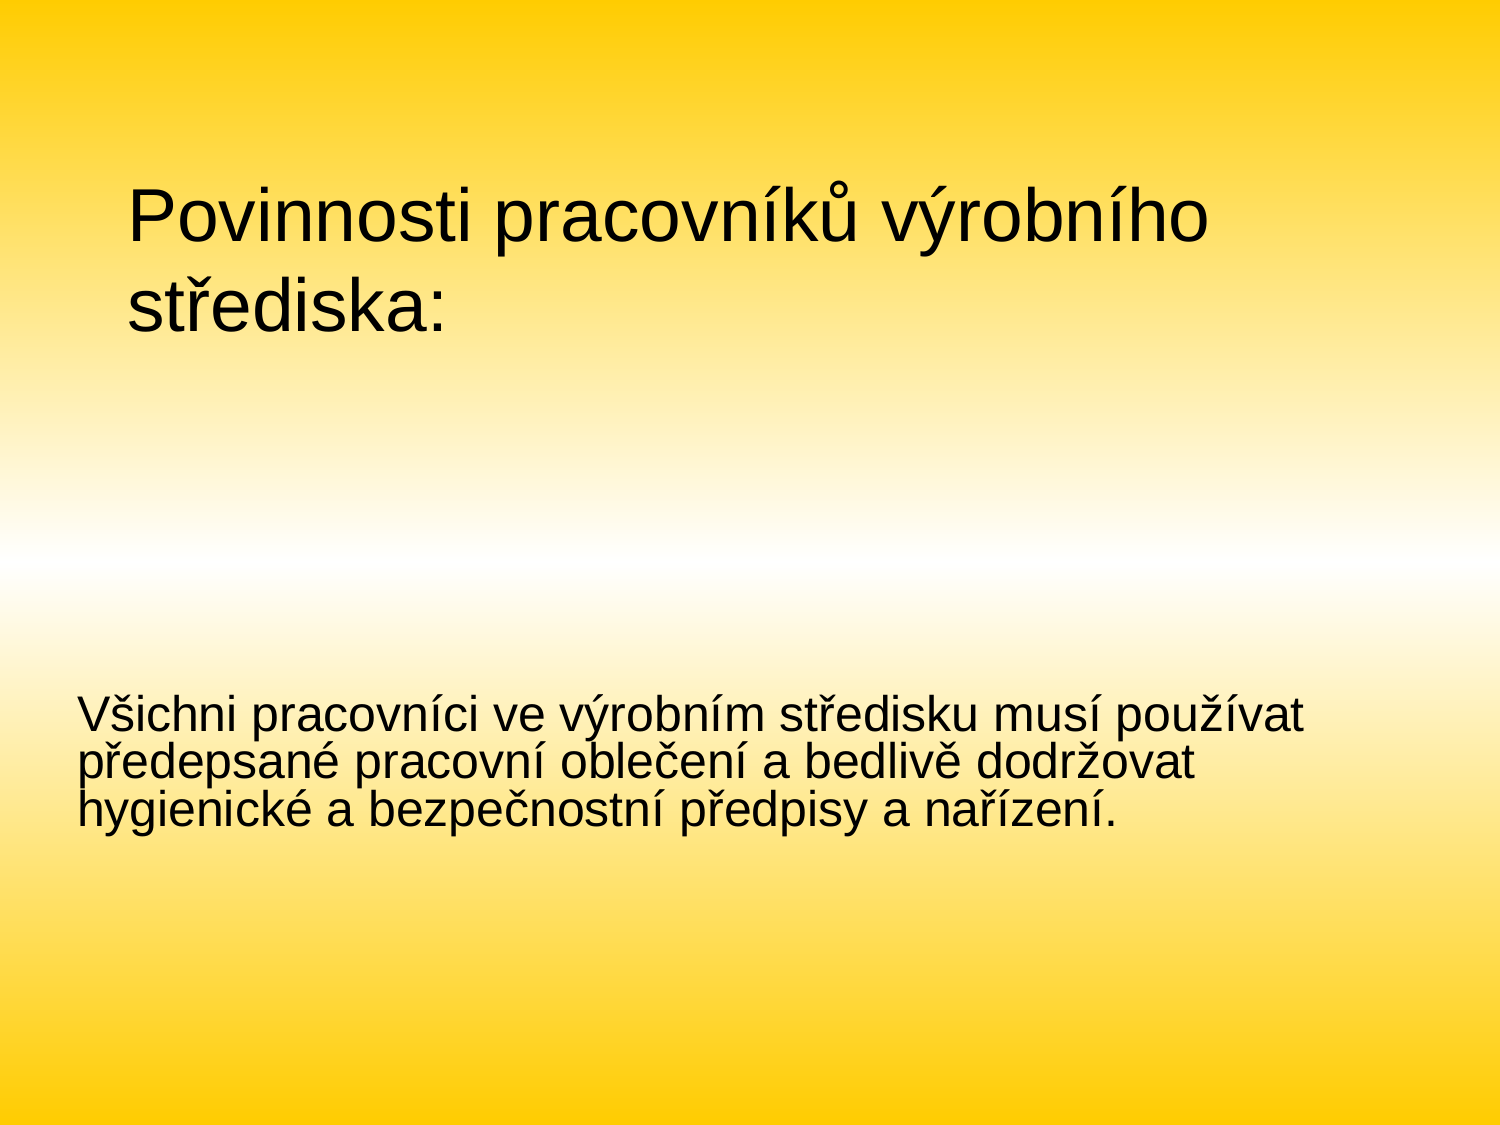

# Povinnosti pracovníků výrobního střediska:
Všichni pracovníci ve výrobním středisku musí používat předepsané pracovní oblečení a bedlivě dodržovat hygienické a bezpečnostní předpisy a nařízení.